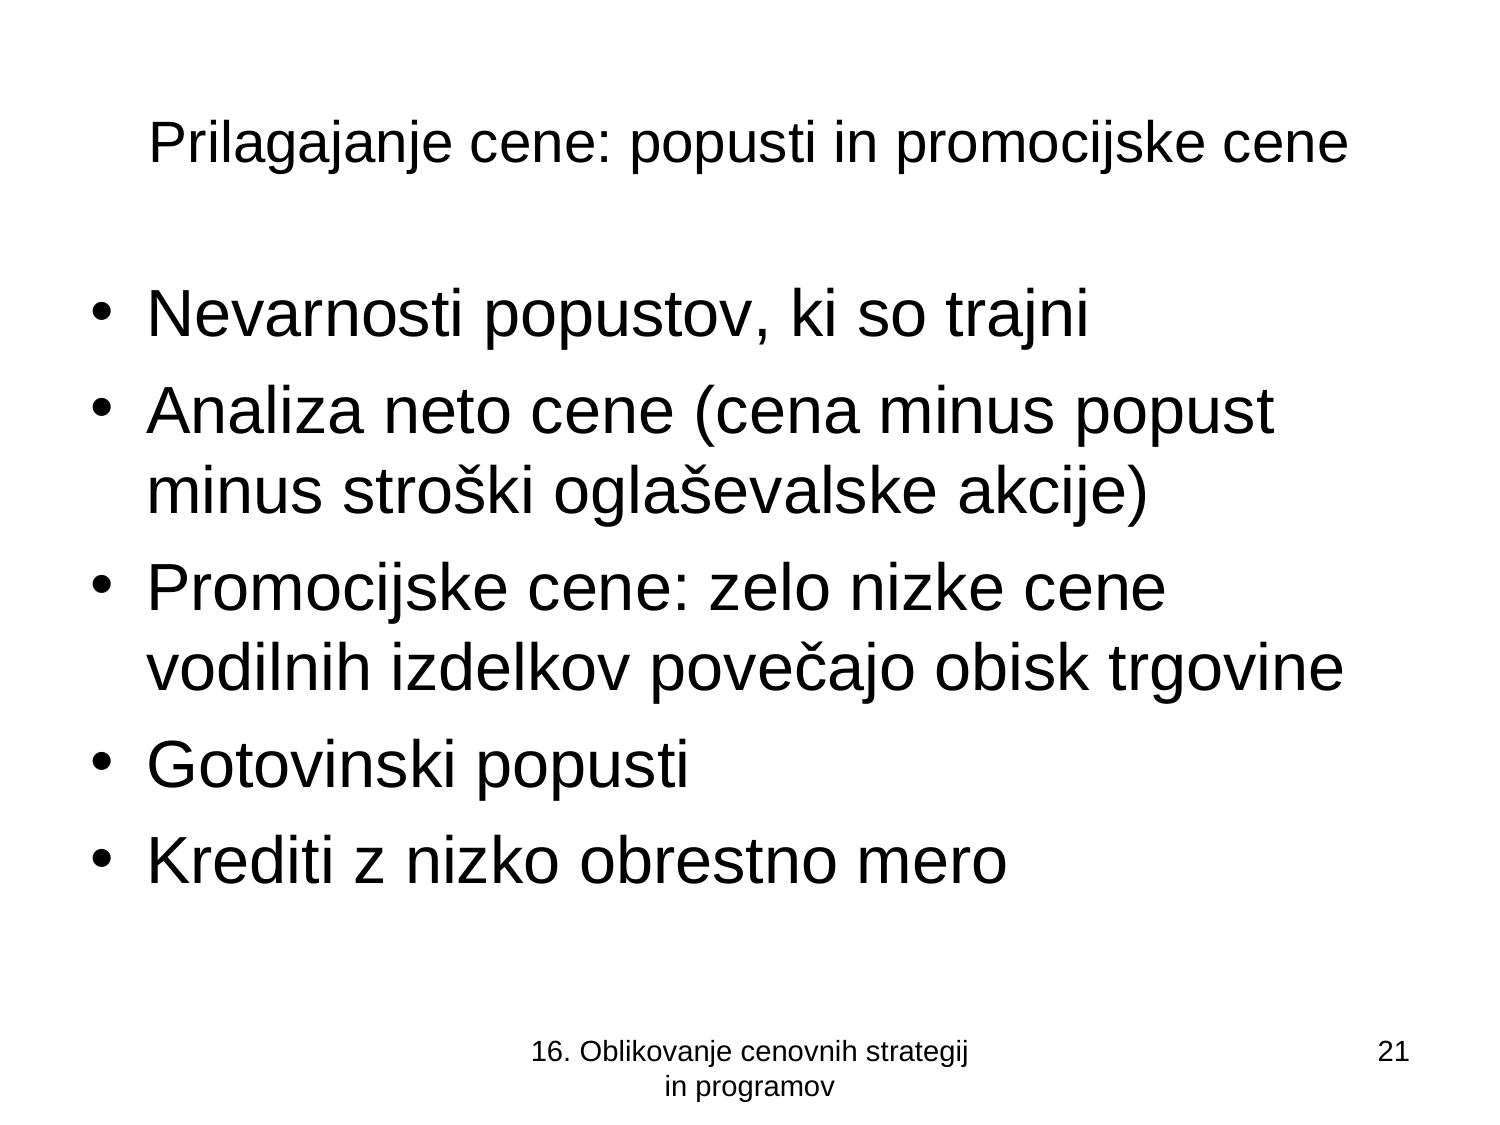

# Prilagajanje cene: popusti in promocijske cene
Nevarnosti popustov, ki so trajni
Analiza neto cene (cena minus popust minus stroški oglaševalske akcije)
Promocijske cene: zelo nizke cene vodilnih izdelkov povečajo obisk trgovine
Gotovinski popusti
Krediti z nizko obrestno mero
16. Oblikovanje cenovnih strategij in programov